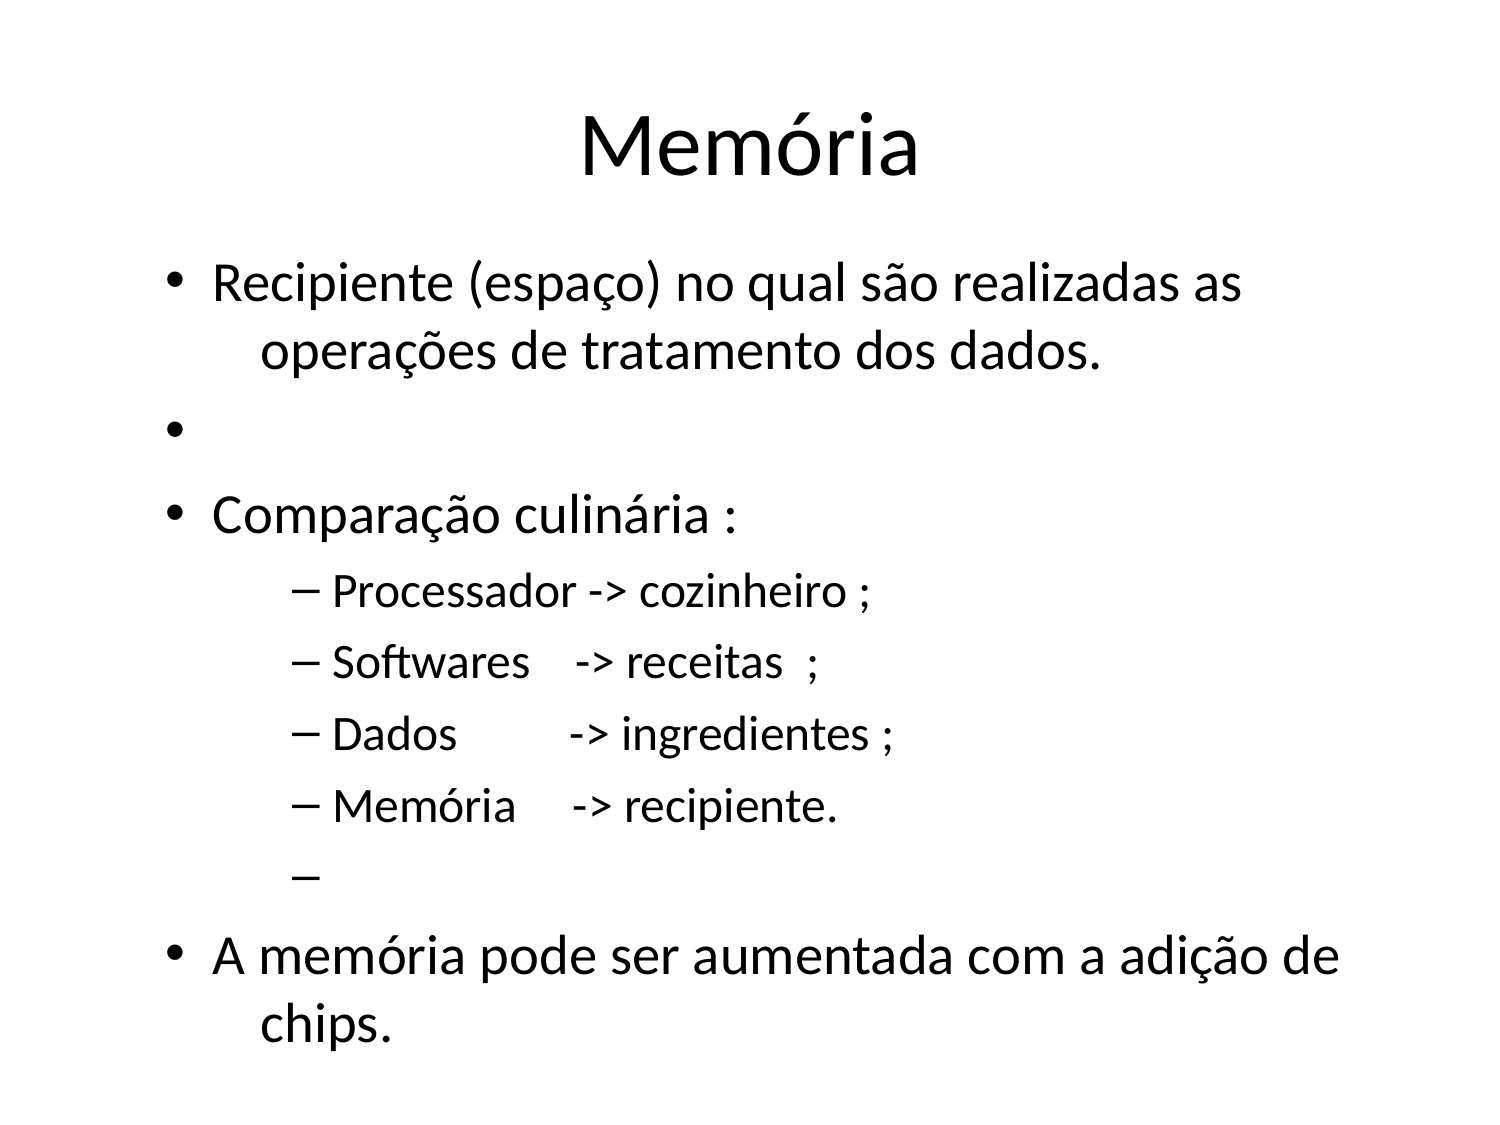

# Memória
Recipiente (espaço) no qual são realizadas as operações de tratamento dos dados.
Comparação culinária :
Processador -> cozinheiro ;
Softwares -> receitas ;
Dados -> ingredientes ;
Memória -> recipiente.
A memória pode ser aumentada com a adição de chips.